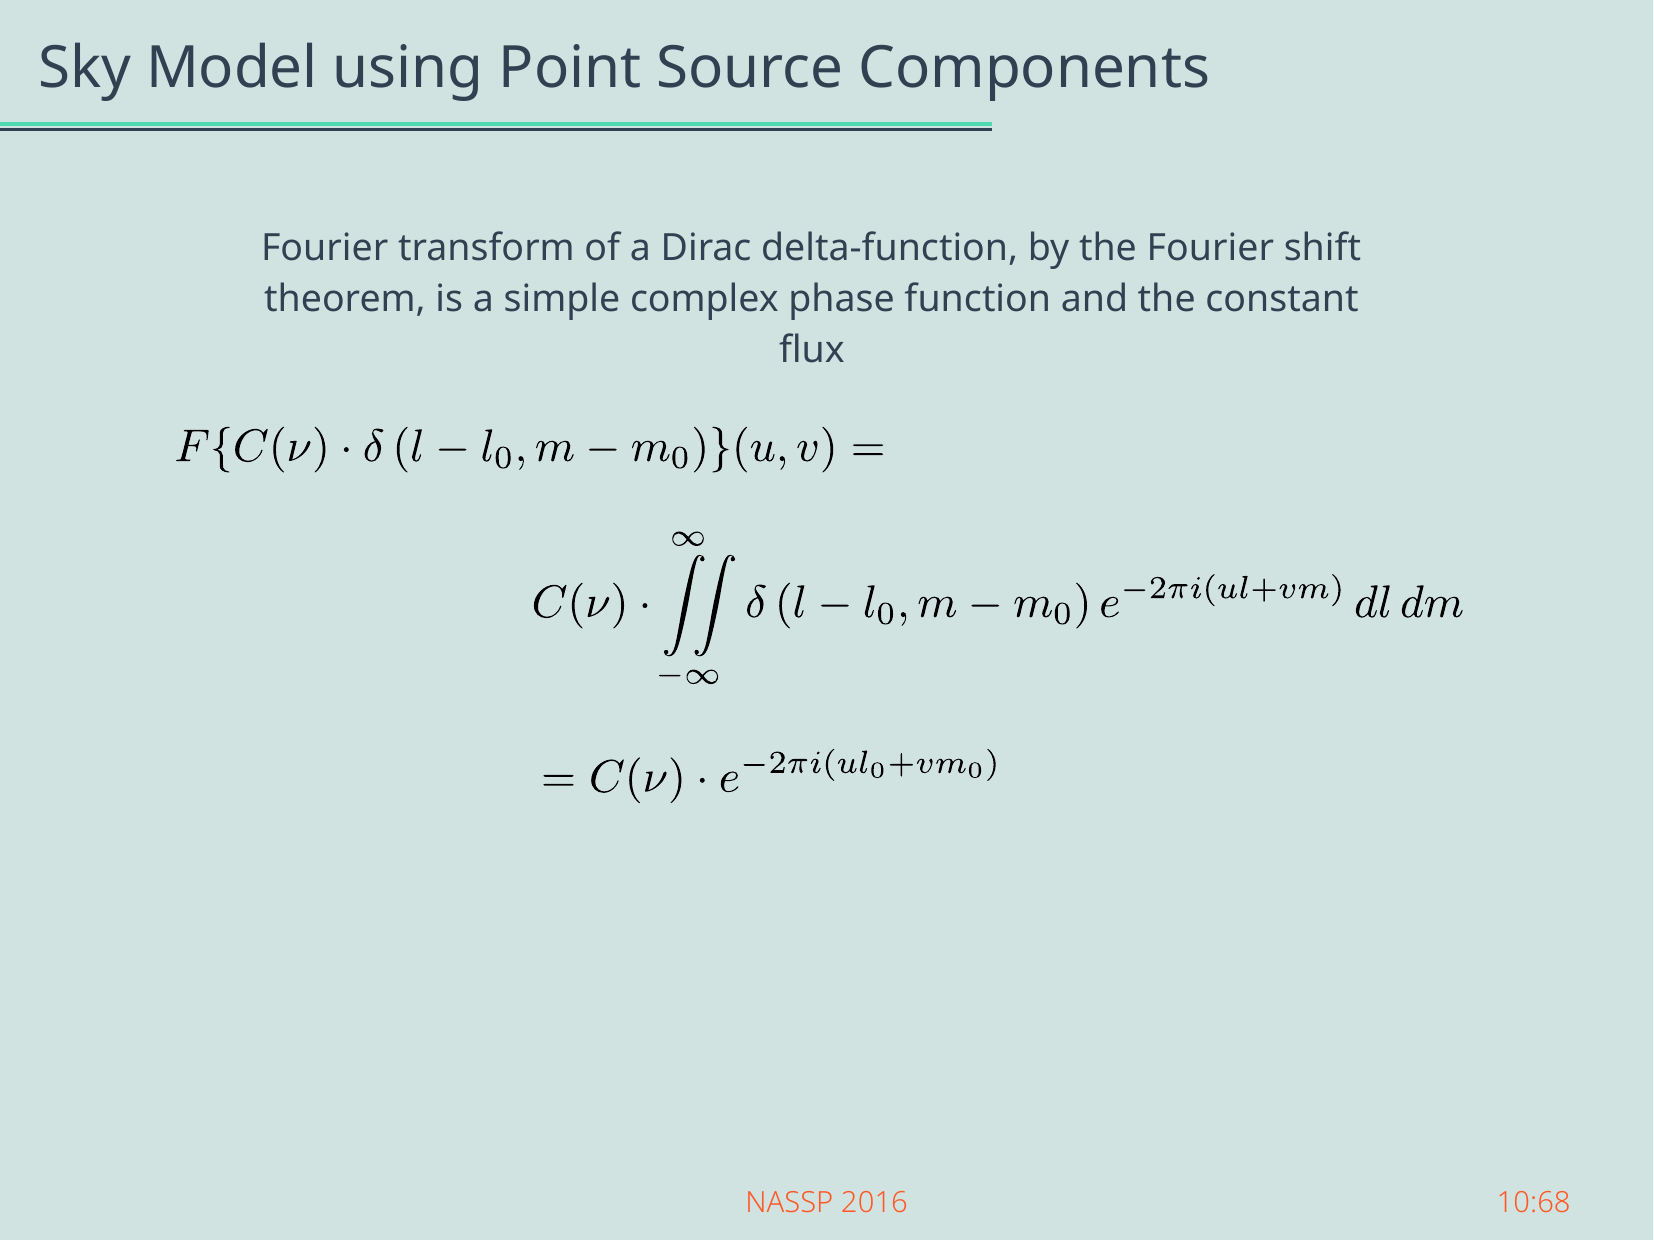

Sky Model using Point Source Components
Fourier transform of a Dirac delta-function, by the Fourier shift theorem, is a simple complex phase function and the constant flux
NASSP 2016
10